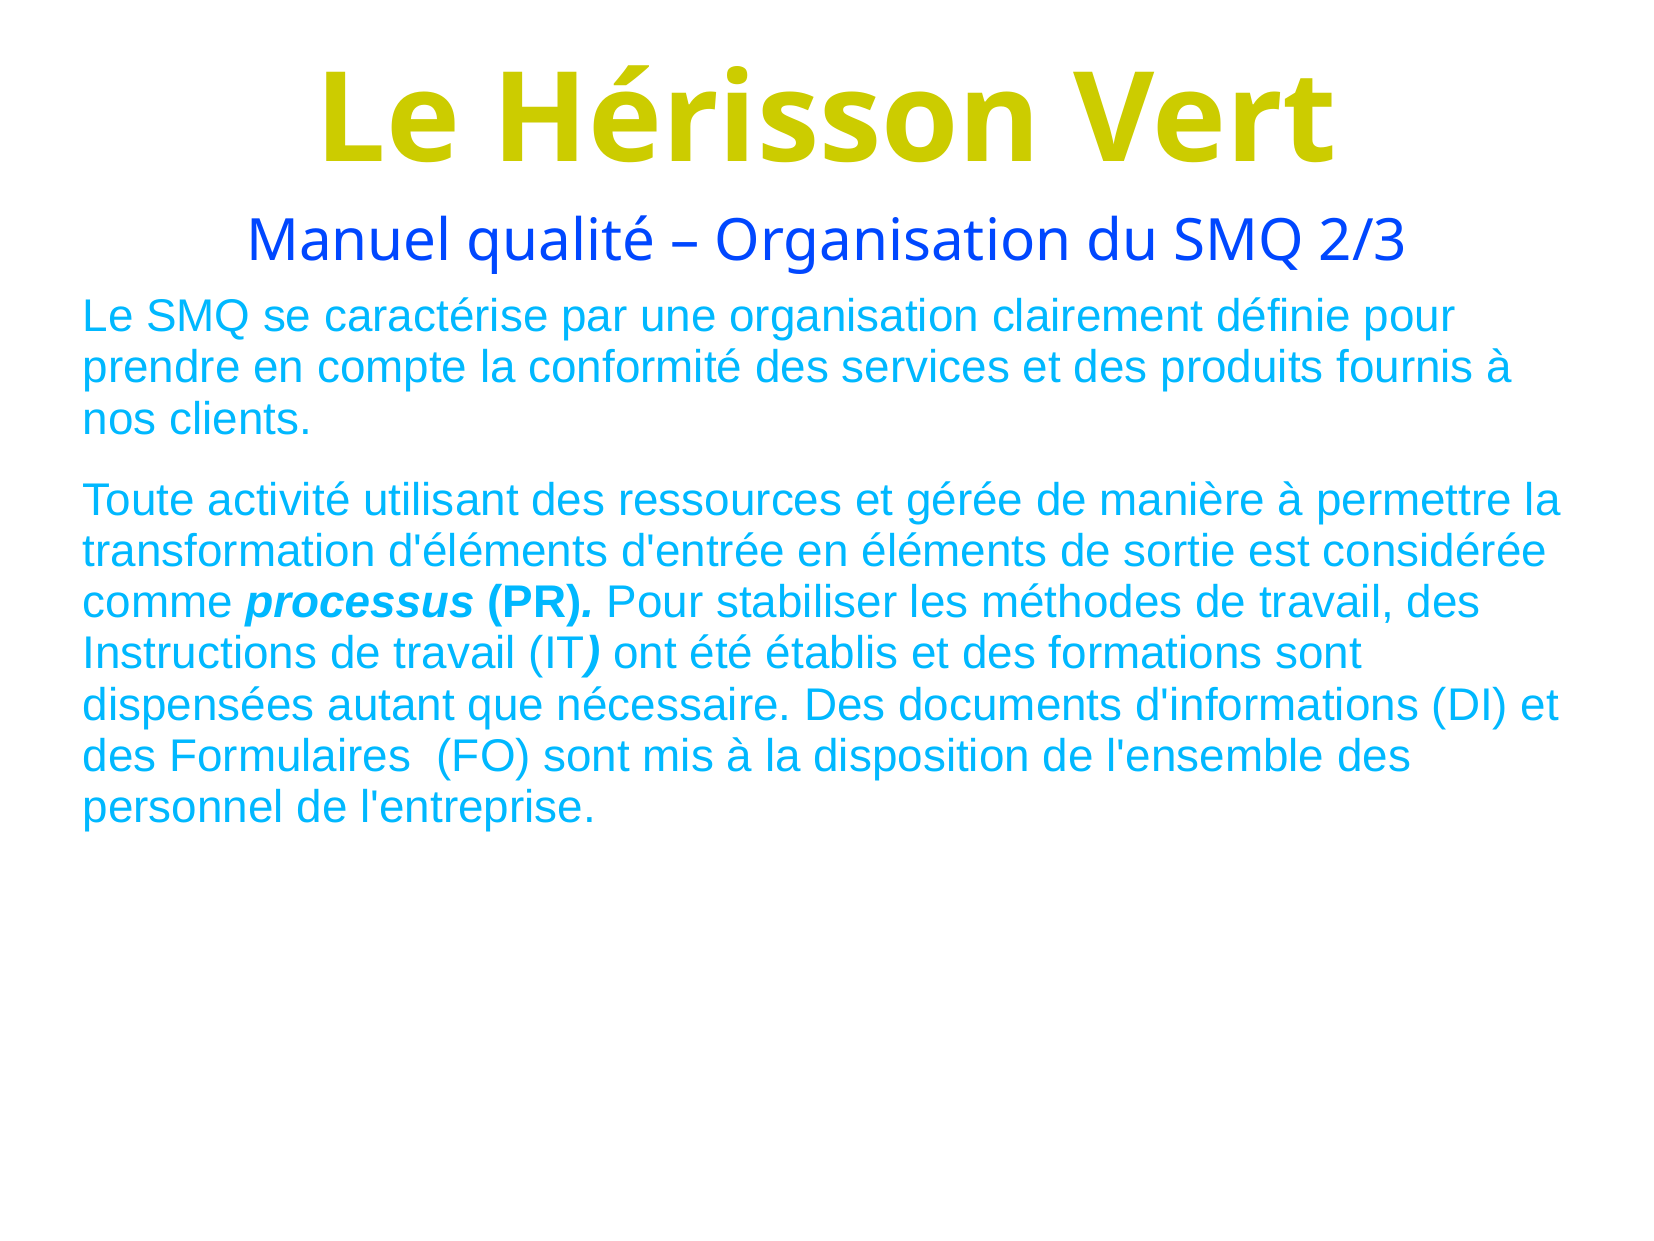

# Le Hérisson Vert Manuel qualité – Organisation du SMQ 2/3
Le SMQ se caractérise par une organisation clairement définie pour prendre en compte la conformité des services et des produits fournis à nos clients.
Toute activité utilisant des ressources et gérée de manière à permettre la transformation d'éléments d'entrée en éléments de sortie est considérée comme processus (PR). Pour stabiliser les méthodes de travail, des Instructions de travail (IT) ont été établis et des formations sont dispensées autant que nécessaire. Des documents d'informations (DI) et des Formulaires (FO) sont mis à la disposition de l'ensemble des personnel de l'entreprise.